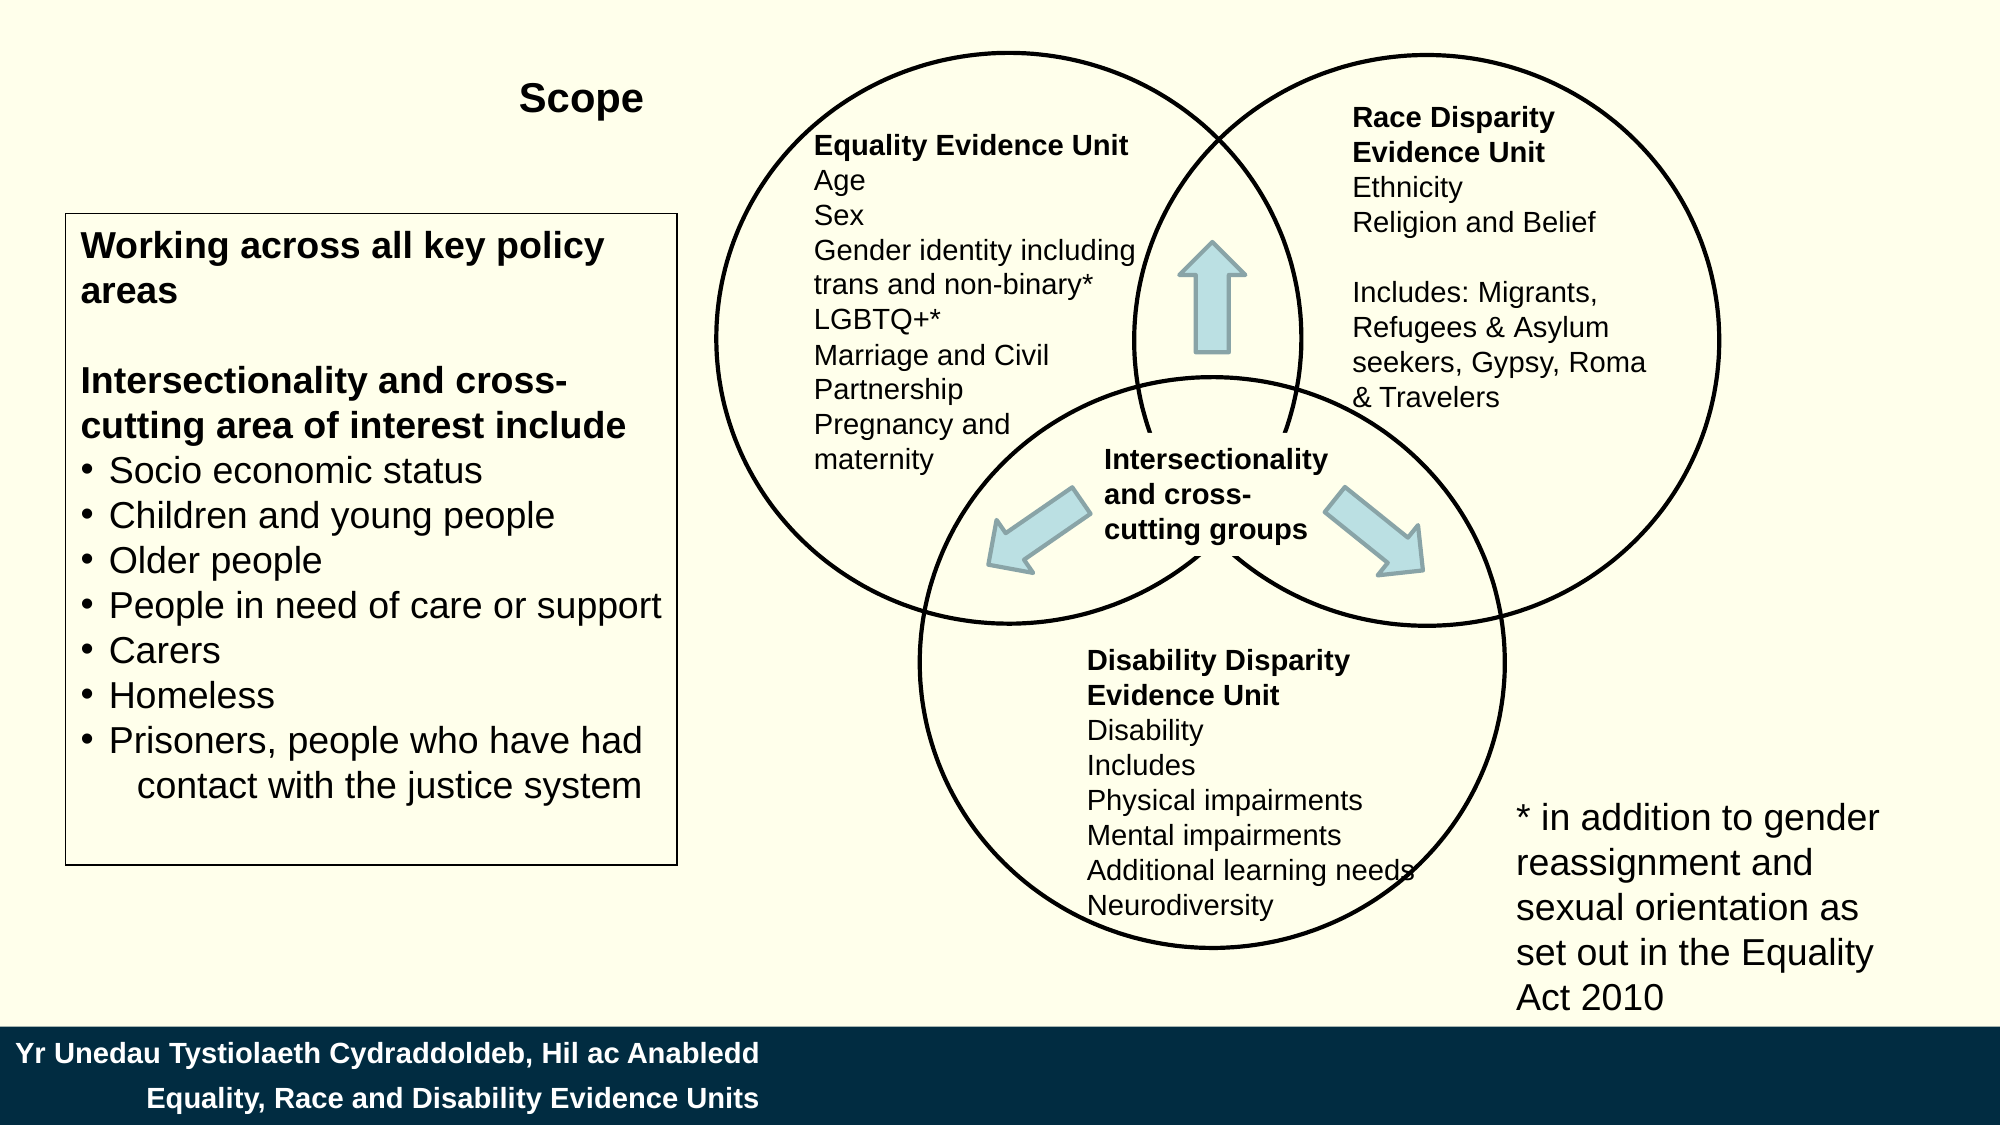

# Scope
Race Disparity Evidence Unit
Ethnicity
Religion and Belief
Includes: Migrants, Refugees & Asylum seekers, Gypsy, Roma & Travelers
Equality Evidence Unit
Age
Sex
Gender identity including trans and non-binary*
LGBTQ+*
Marriage and Civil Partnership
Pregnancy and
maternity
Intersectionality and cross-cutting groups
Disability Disparity Evidence Unit
Disability
Includes
Physical impairments
Mental impairments
Additional learning needs
Neurodiversity
* in addition to gender reassignment and sexual orientation as set out in the Equality Act 2010
Working across all key policy areas
Intersectionality and cross-cutting area of interest include
Socio economic status
Children and young people
Older people
People in need of care or support
Carers
Homeless
Prisoners, people who have had contact with the justice system
Yr Unedau Tystiolaeth Cydraddoldeb, Hil ac Anabledd
Equality, Race and Disability Evidence Units